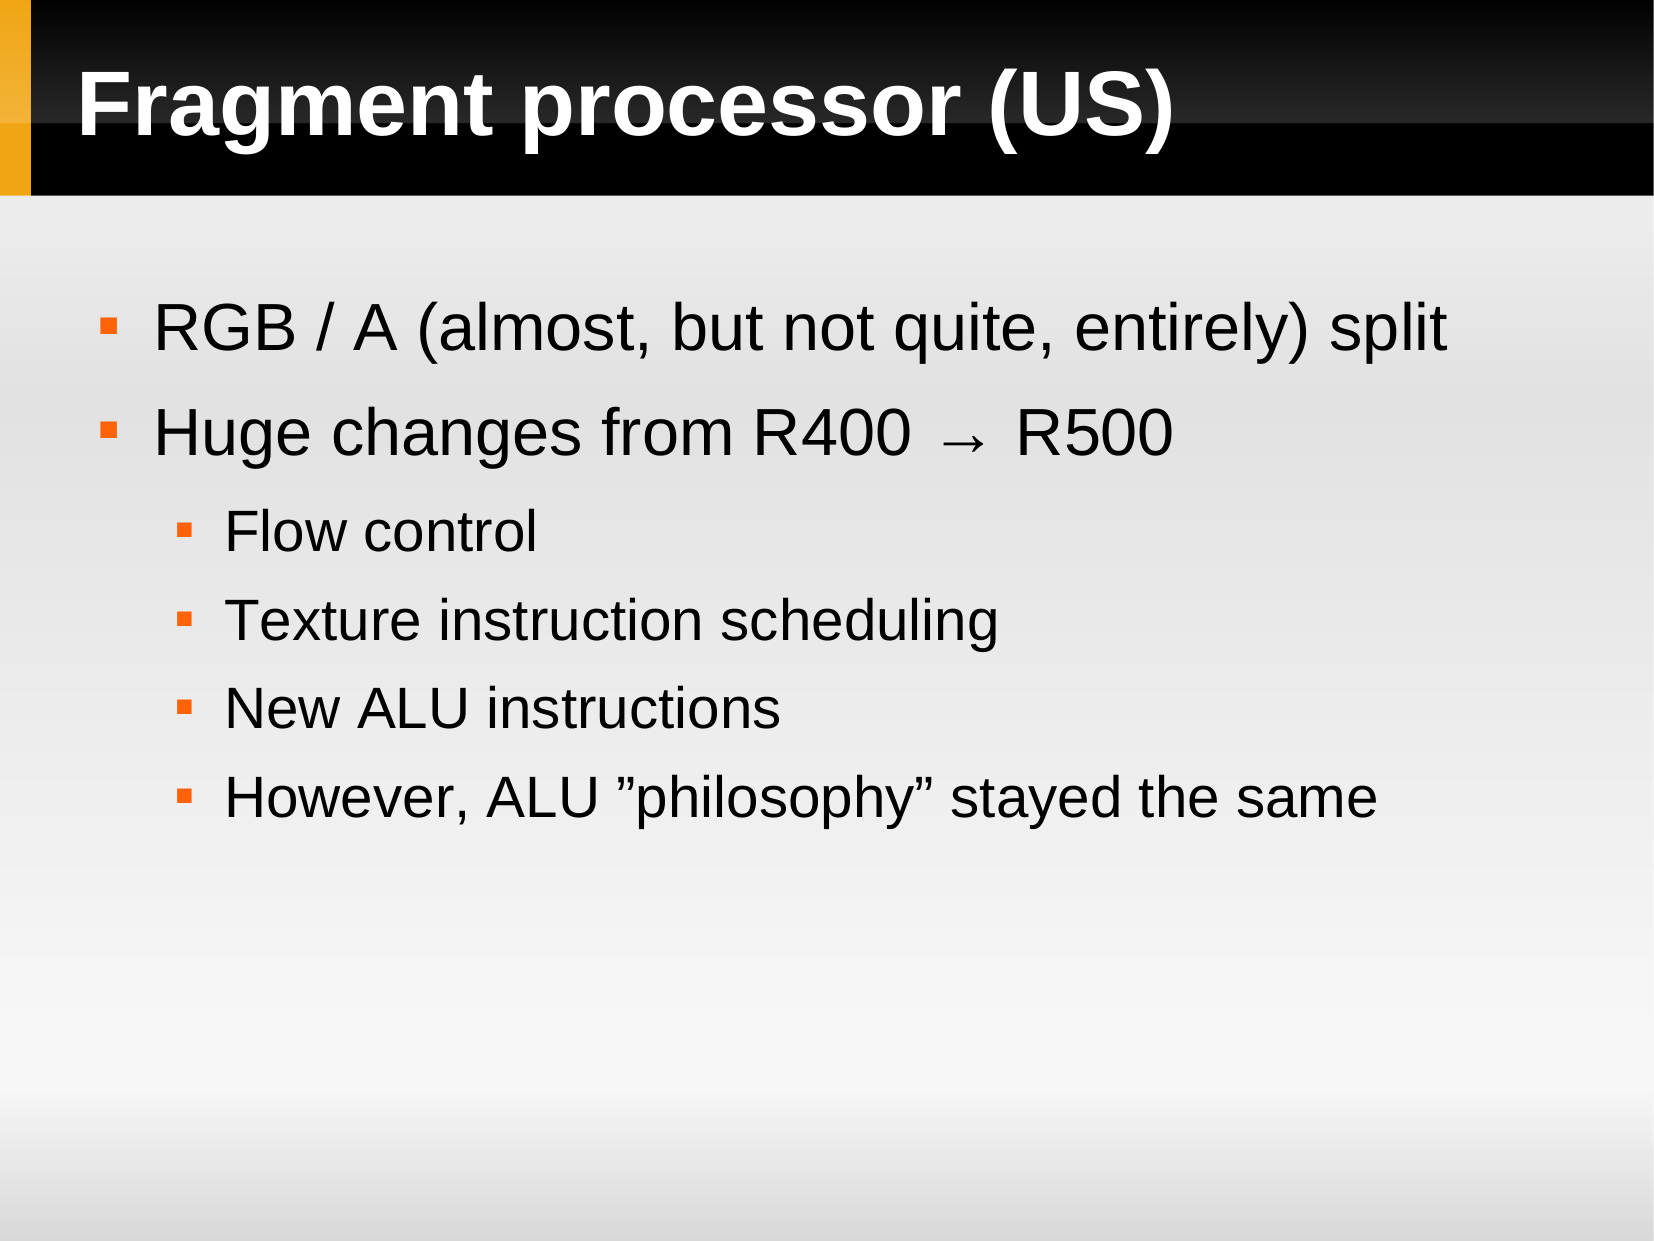

# Fragment processor (US)
RGB / A (almost, but not quite, entirely) split
Huge changes from R400 → R500
Flow control
Texture instruction scheduling
New ALU instructions
However, ALU ”philosophy” stayed the same